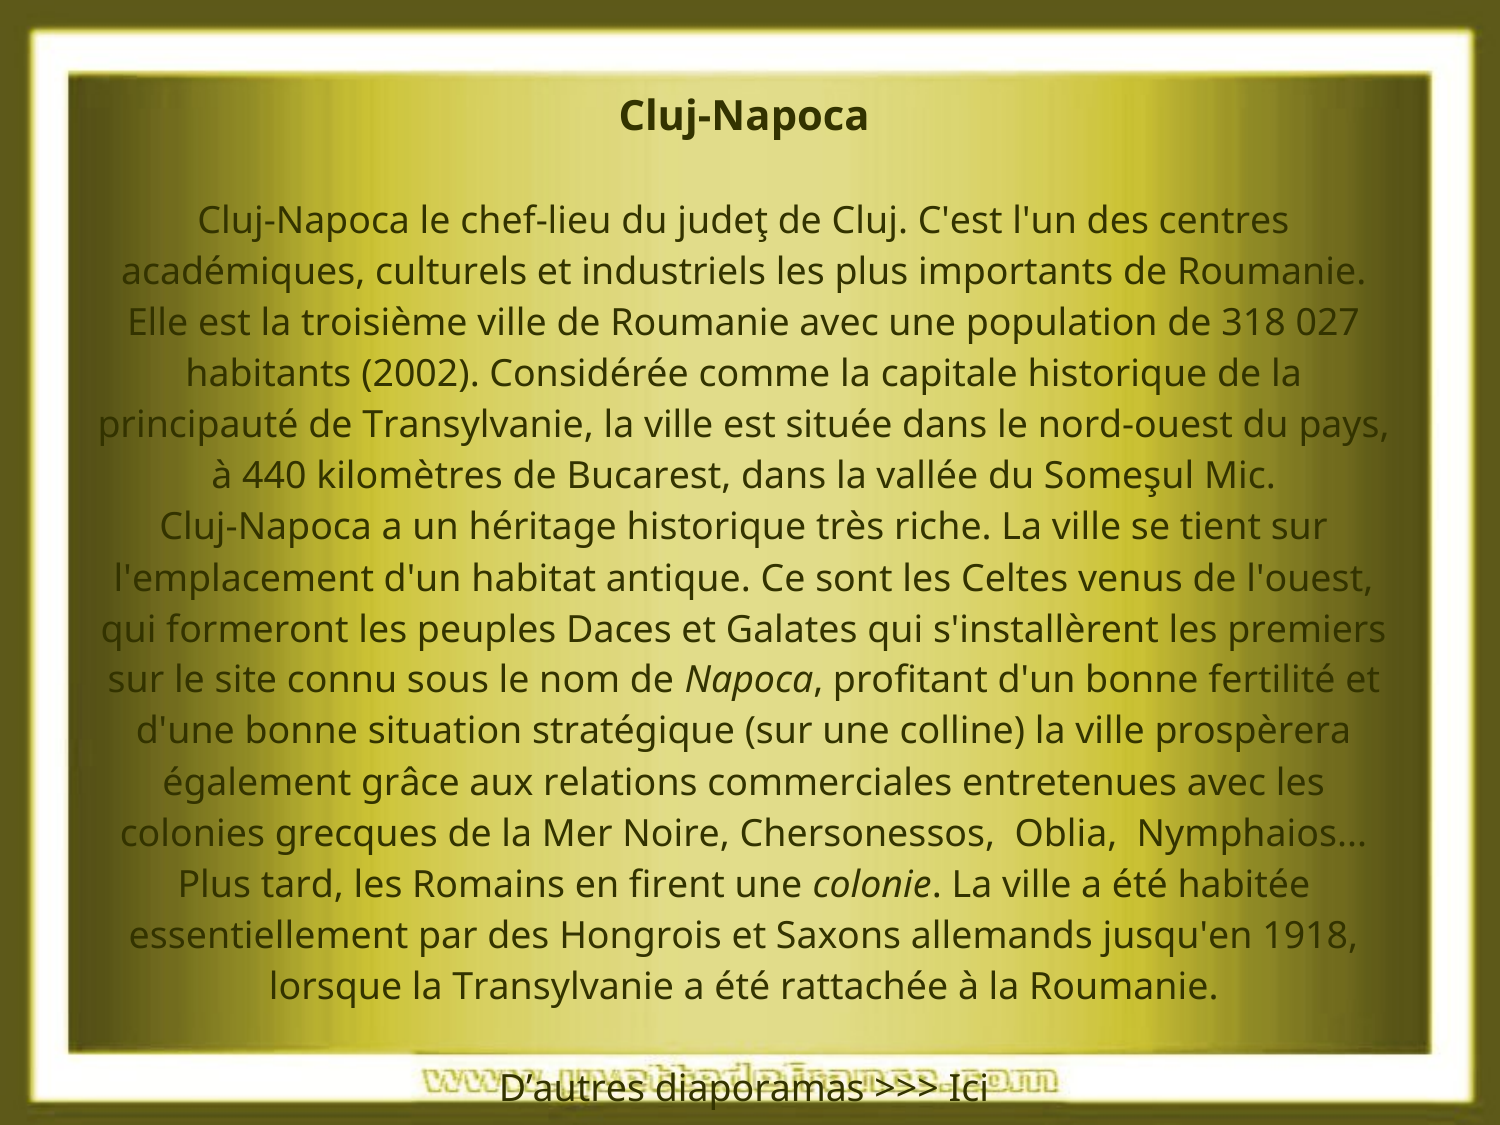

Cluj-Napoca
Cluj-Napoca le chef-lieu du judeţ de Cluj. C'est l'un des centres académiques, culturels et industriels les plus importants de Roumanie. Elle est la troisième ville de Roumanie avec une population de 318 027 habitants (2002). Considérée comme la capitale historique de la principauté de Transylvanie, la ville est située dans le nord-ouest du pays, à 440 kilomètres de Bucarest, dans la vallée du Someşul Mic.
Cluj-Napoca a un héritage historique très riche. La ville se tient sur l'emplacement d'un habitat antique. Ce sont les Celtes venus de l'ouest, qui formeront les peuples Daces et Galates qui s'installèrent les premiers sur le site connu sous le nom de Napoca, profitant d'un bonne fertilité et d'une bonne situation stratégique (sur une colline) la ville prospèrera également grâce aux relations commerciales entretenues avec les colonies grecques de la Mer Noire, Chersonessos,  Oblia,  Nymphaios... Plus tard, les Romains en firent une colonie. La ville a été habitée essentiellement par des Hongrois et Saxons allemands jusqu'en 1918, lorsque la Transylvanie a été rattachée à la Roumanie.
D’autres diaporamas >>> Ici